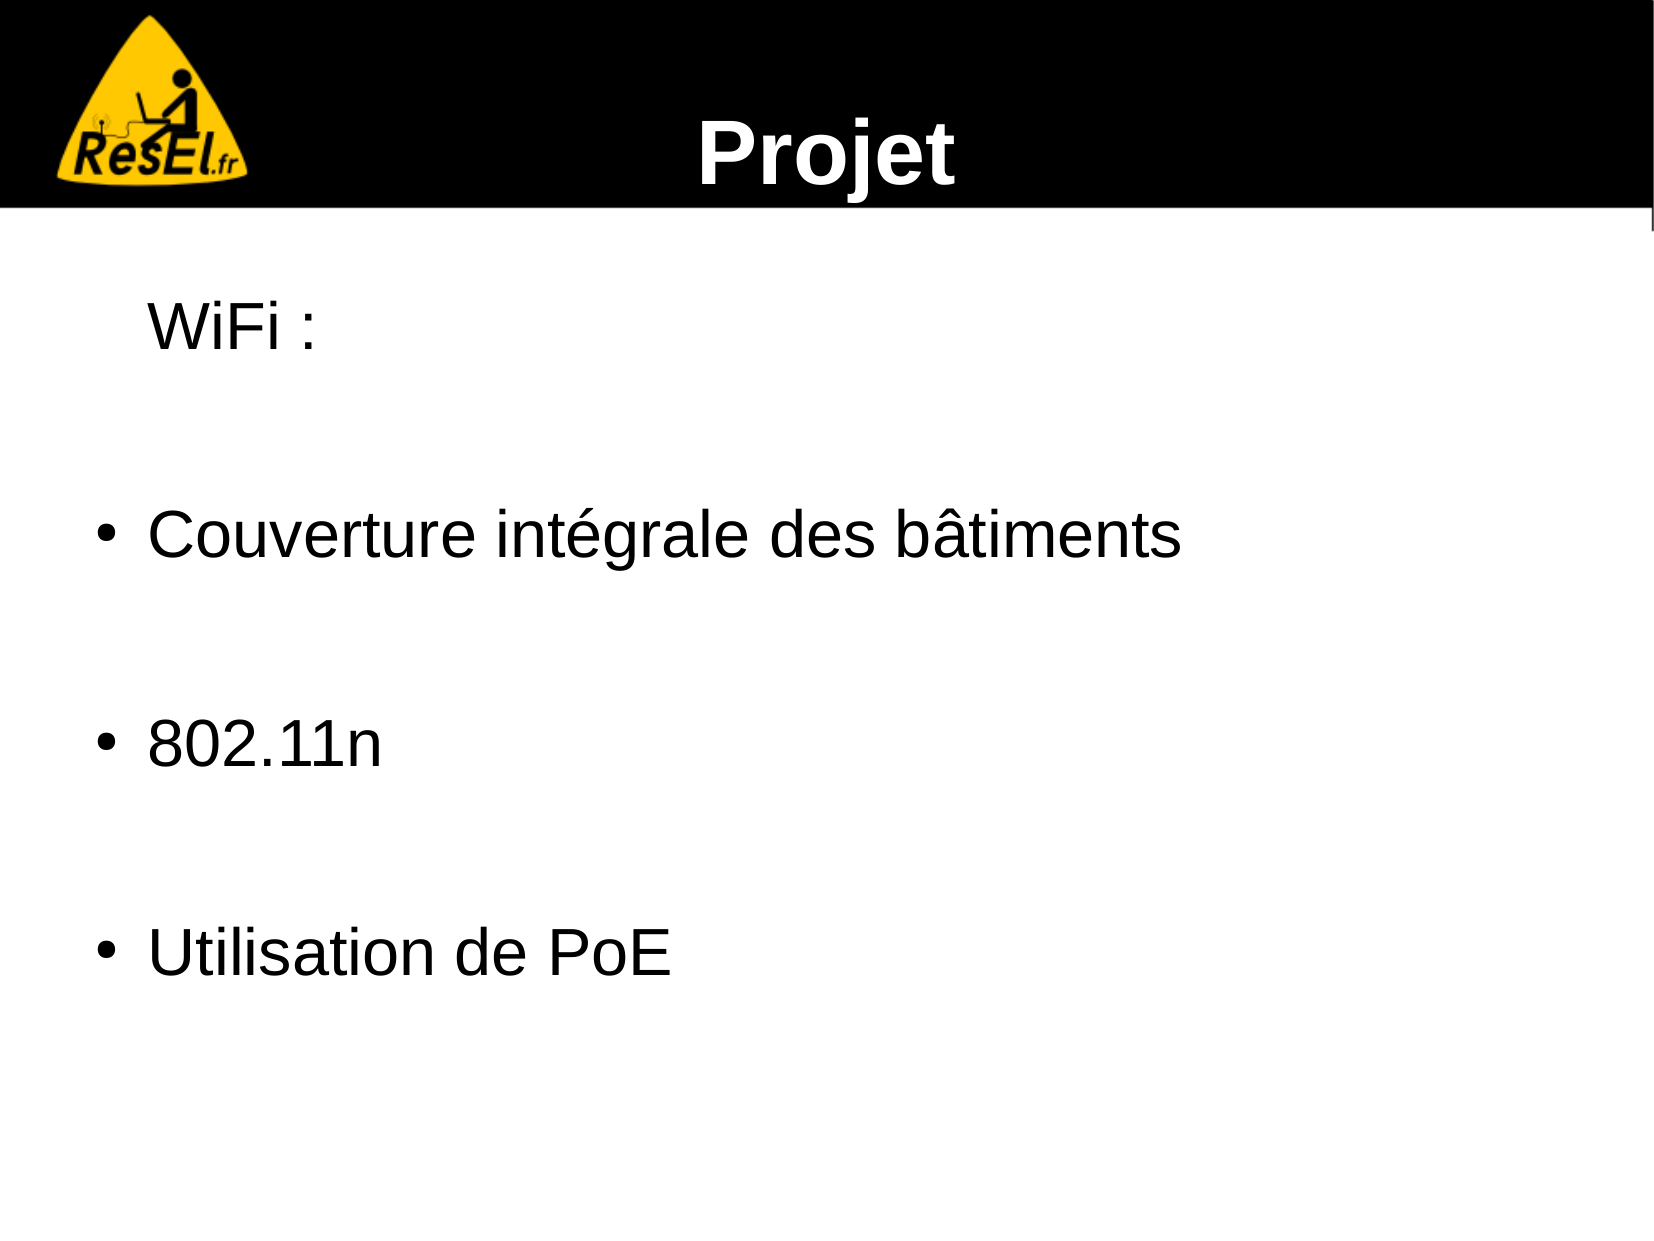

# Projet
WiFi :
Couverture intégrale des bâtiments
802.11n
Utilisation de PoE